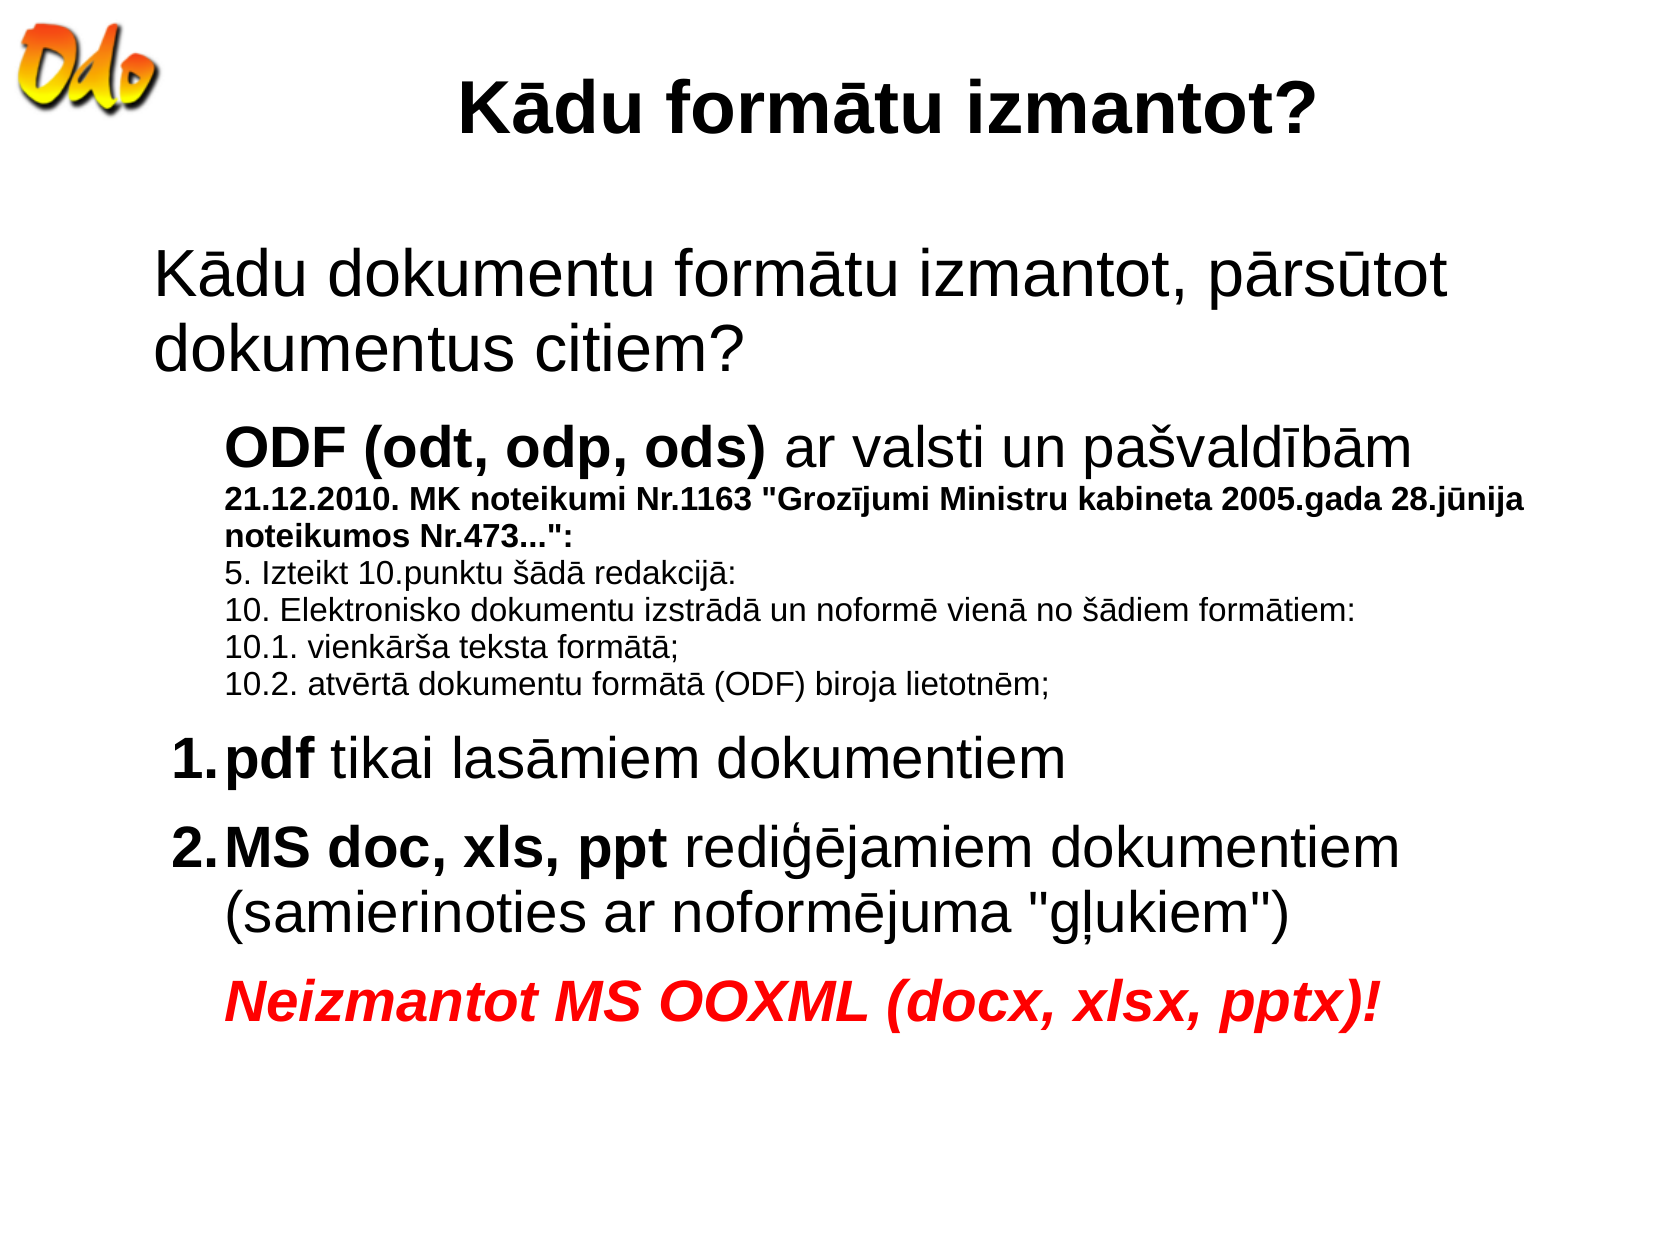

# Kādu formātu izmantot?
Kādu dokumentu formātu izmantot, pārsūtot dokumentus citiem?
ODF (odt, odp, ods) ar valsti un pašvaldībām
21.12.2010. MK noteikumi Nr.1163 "Grozījumi Ministru kabineta 2005.gada 28.jūnija noteikumos Nr.473...":
5. Izteikt 10.punktu šādā redakcijā:
10. Elektronisko dokumentu izstrādā un noformē vienā no šādiem formātiem:
10.1. vienkārša teksta formātā;
10.2. atvērtā dokumentu formātā (ODF) biroja lietotnēm;
pdf tikai lasāmiem dokumentiem
MS doc, xls, ppt rediģējamiem dokumentiem
(samierinoties ar noformējuma "gļukiem")
Neizmantot MS OOXML (docx, xlsx, pptx)!